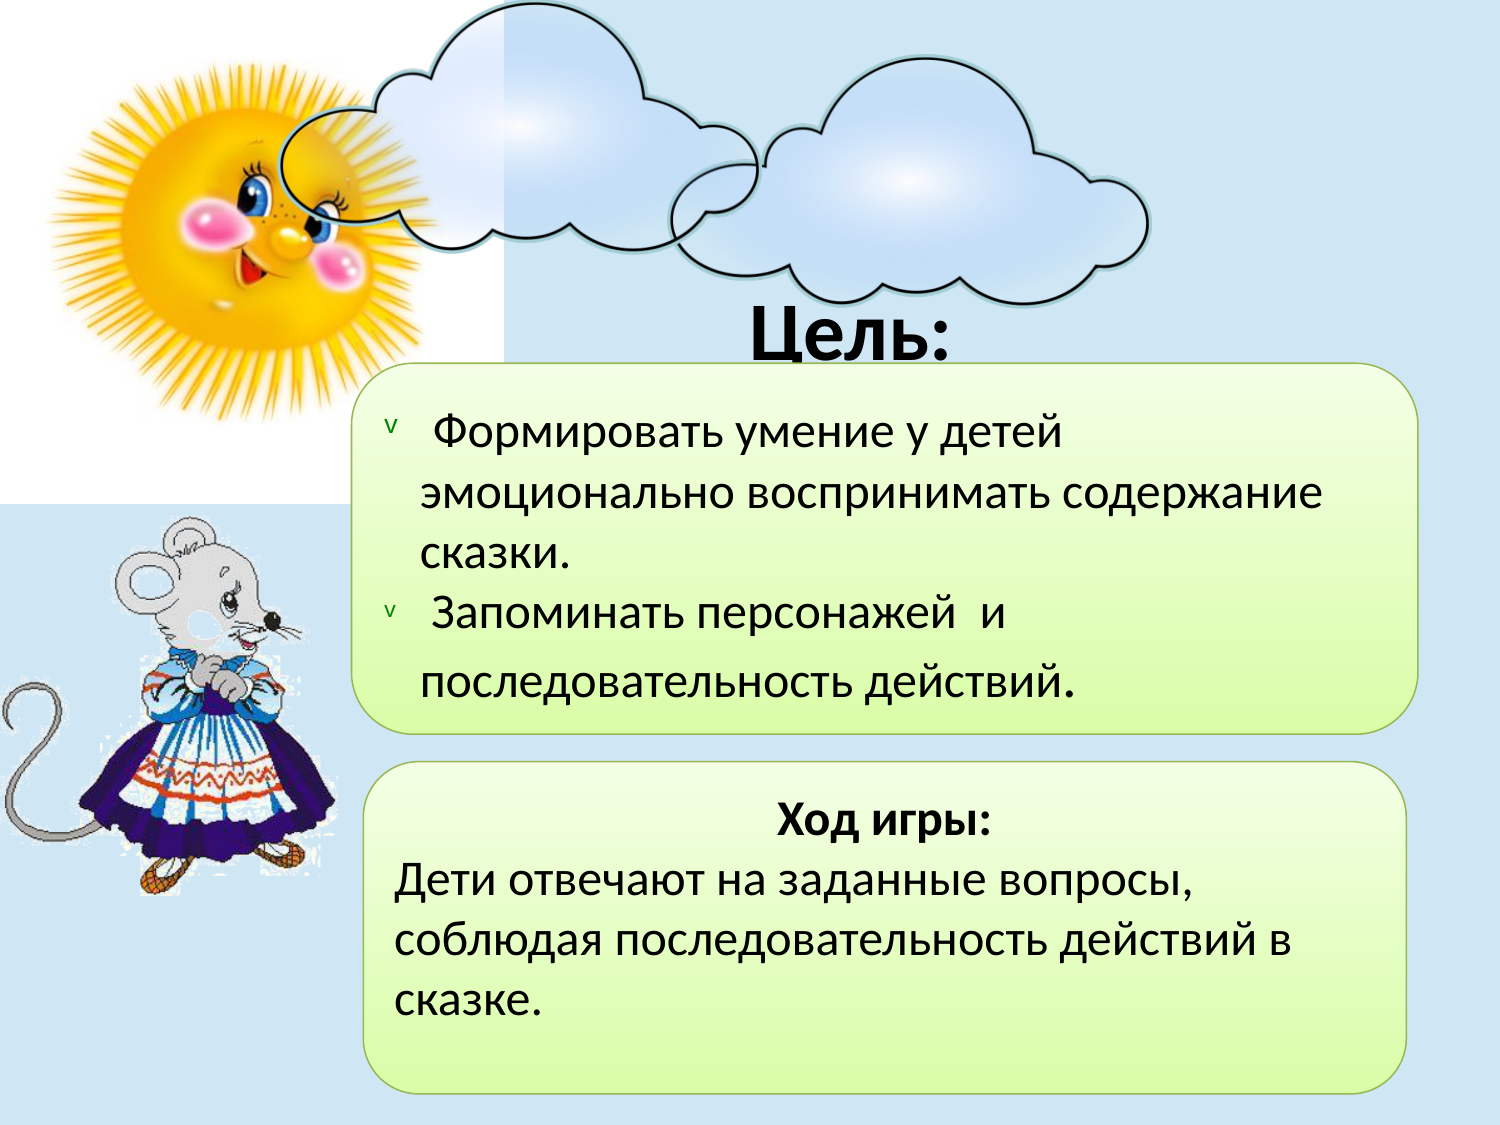

Цель:
 Формировать умение у детей эмоционально воспринимать содержание сказки.
 Запоминать персонажей и последовательность действий.
Ход игры:
Дети отвечают на заданные вопросы, соблюдая последовательность действий в сказке.